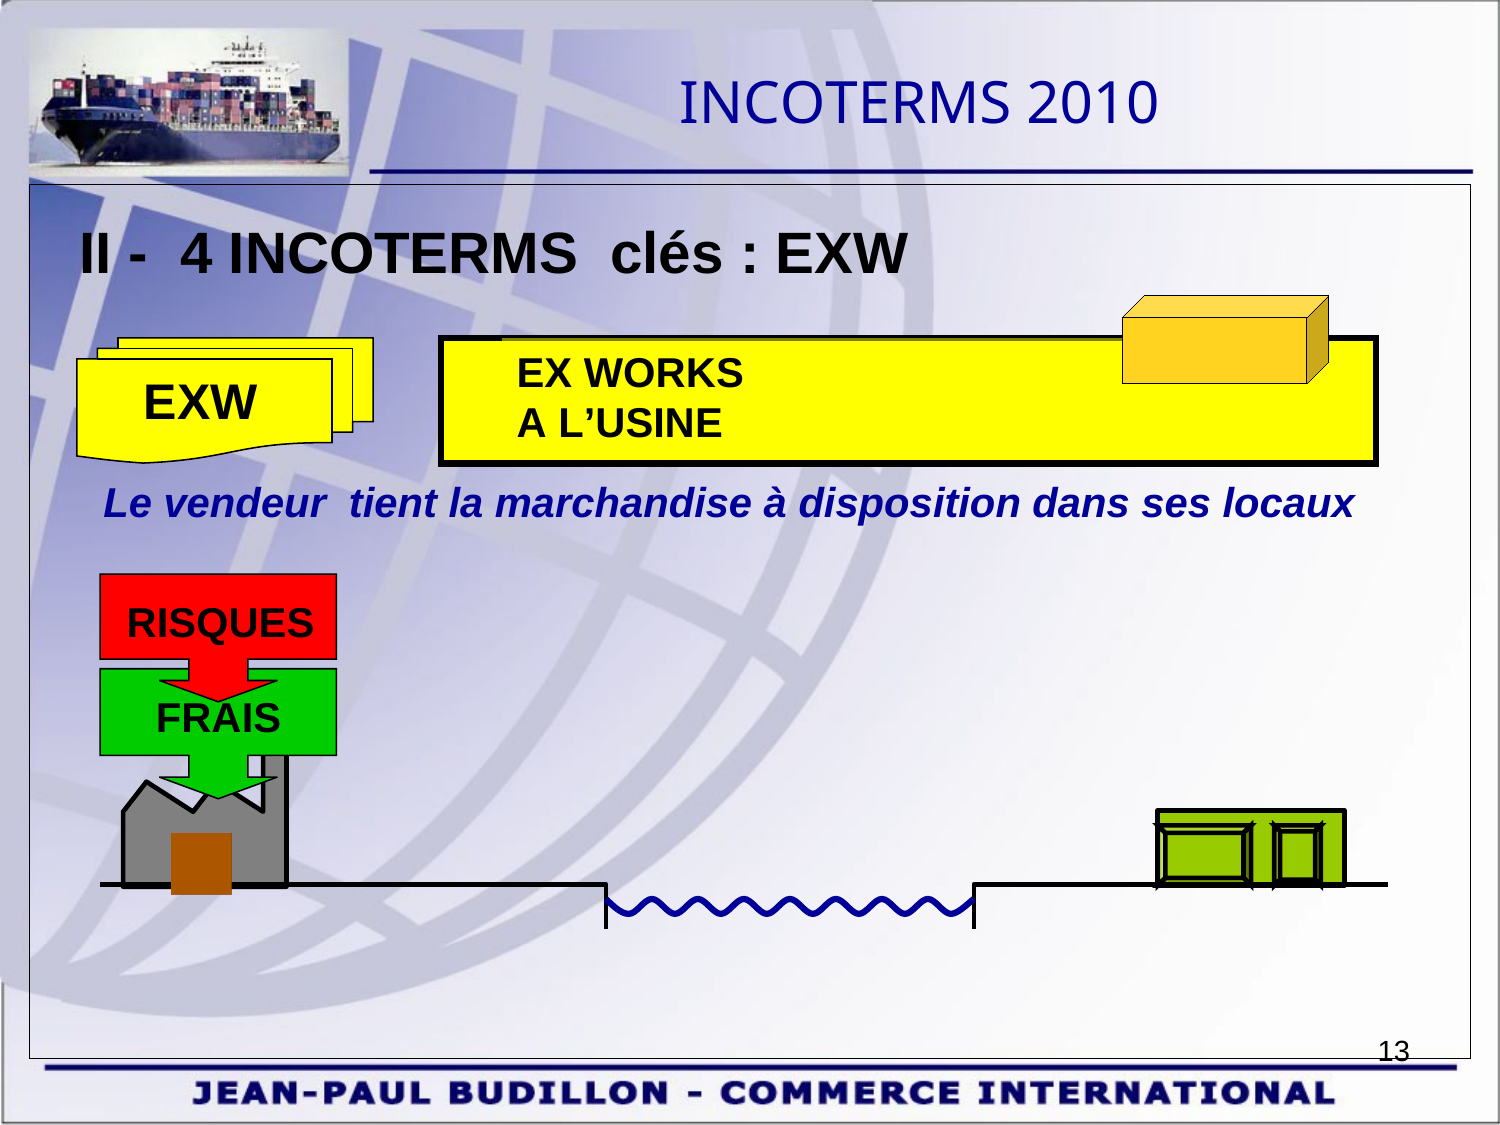

# INCOTERMS 2010
II - 4 INCOTERMS  clés : EXW
EX WORKS
A L’USINE
EXW
Le vendeur tient la marchandise à disposition dans ses locaux
RISQUES
FRAIS
13